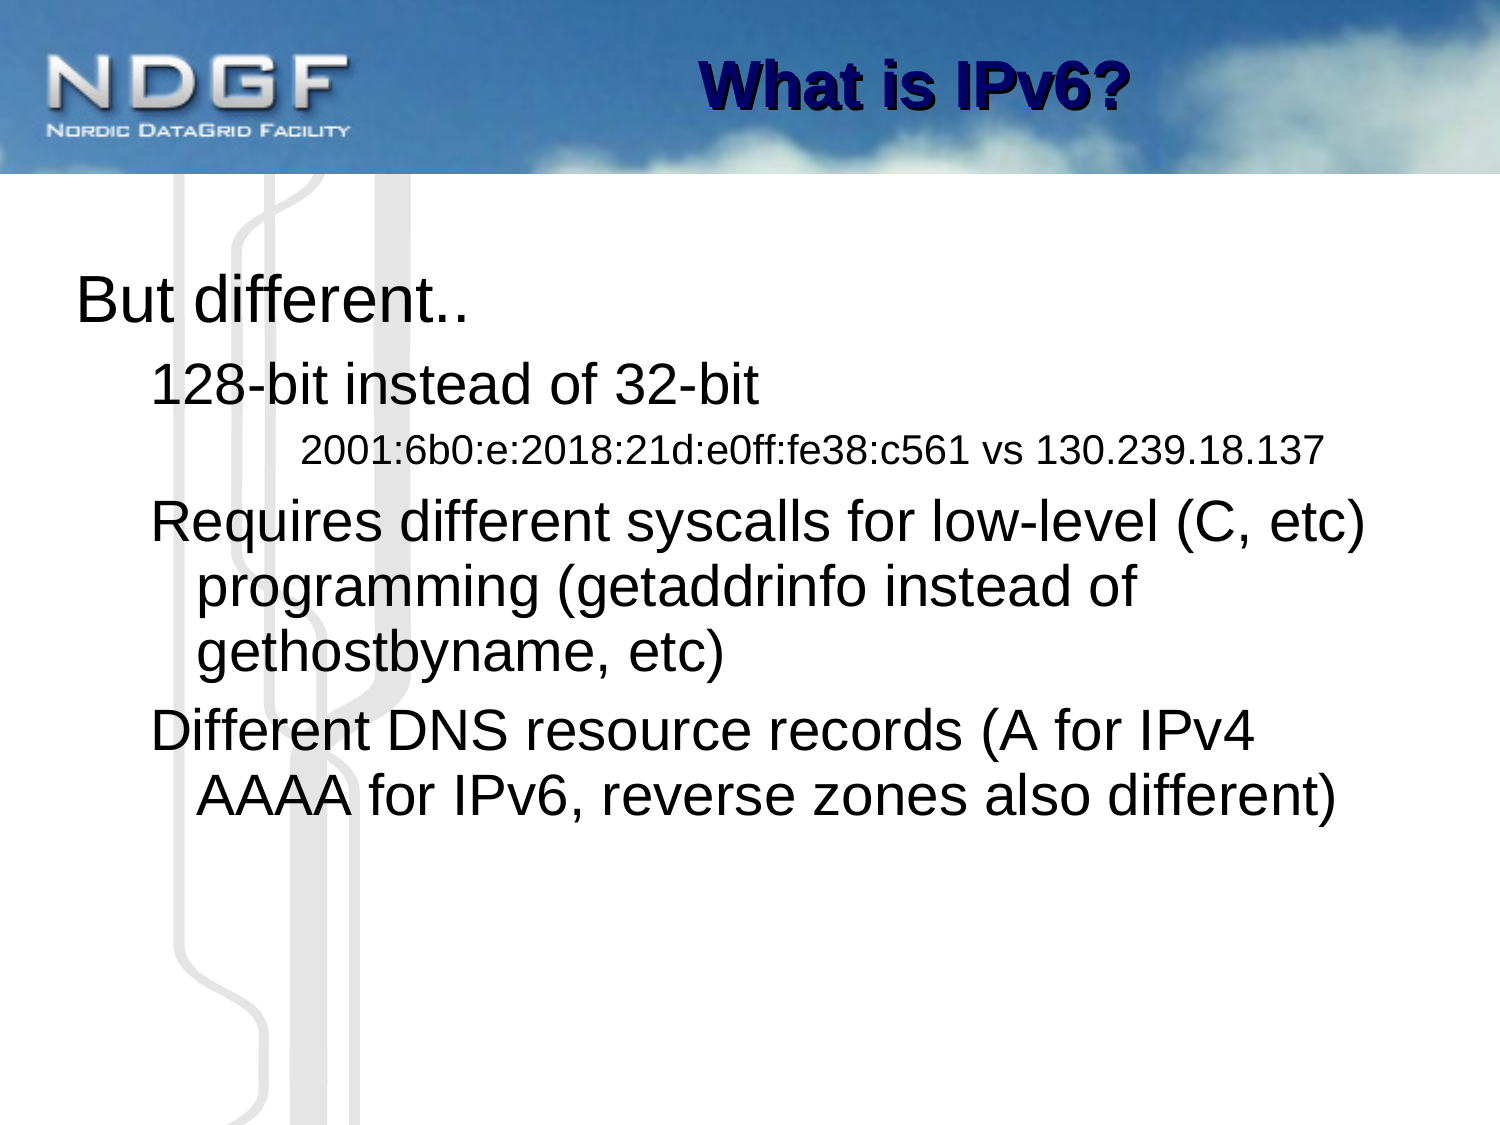

# What is IPv6?
But different..
128-bit instead of 32-bit
2001:6b0:e:2018:21d:e0ff:fe38:c561 vs 130.239.18.137
Requires different syscalls for low-level (C, etc) programming (getaddrinfo instead of gethostbyname, etc)
Different DNS resource records (A for IPv4 AAAA for IPv6, reverse zones also different)